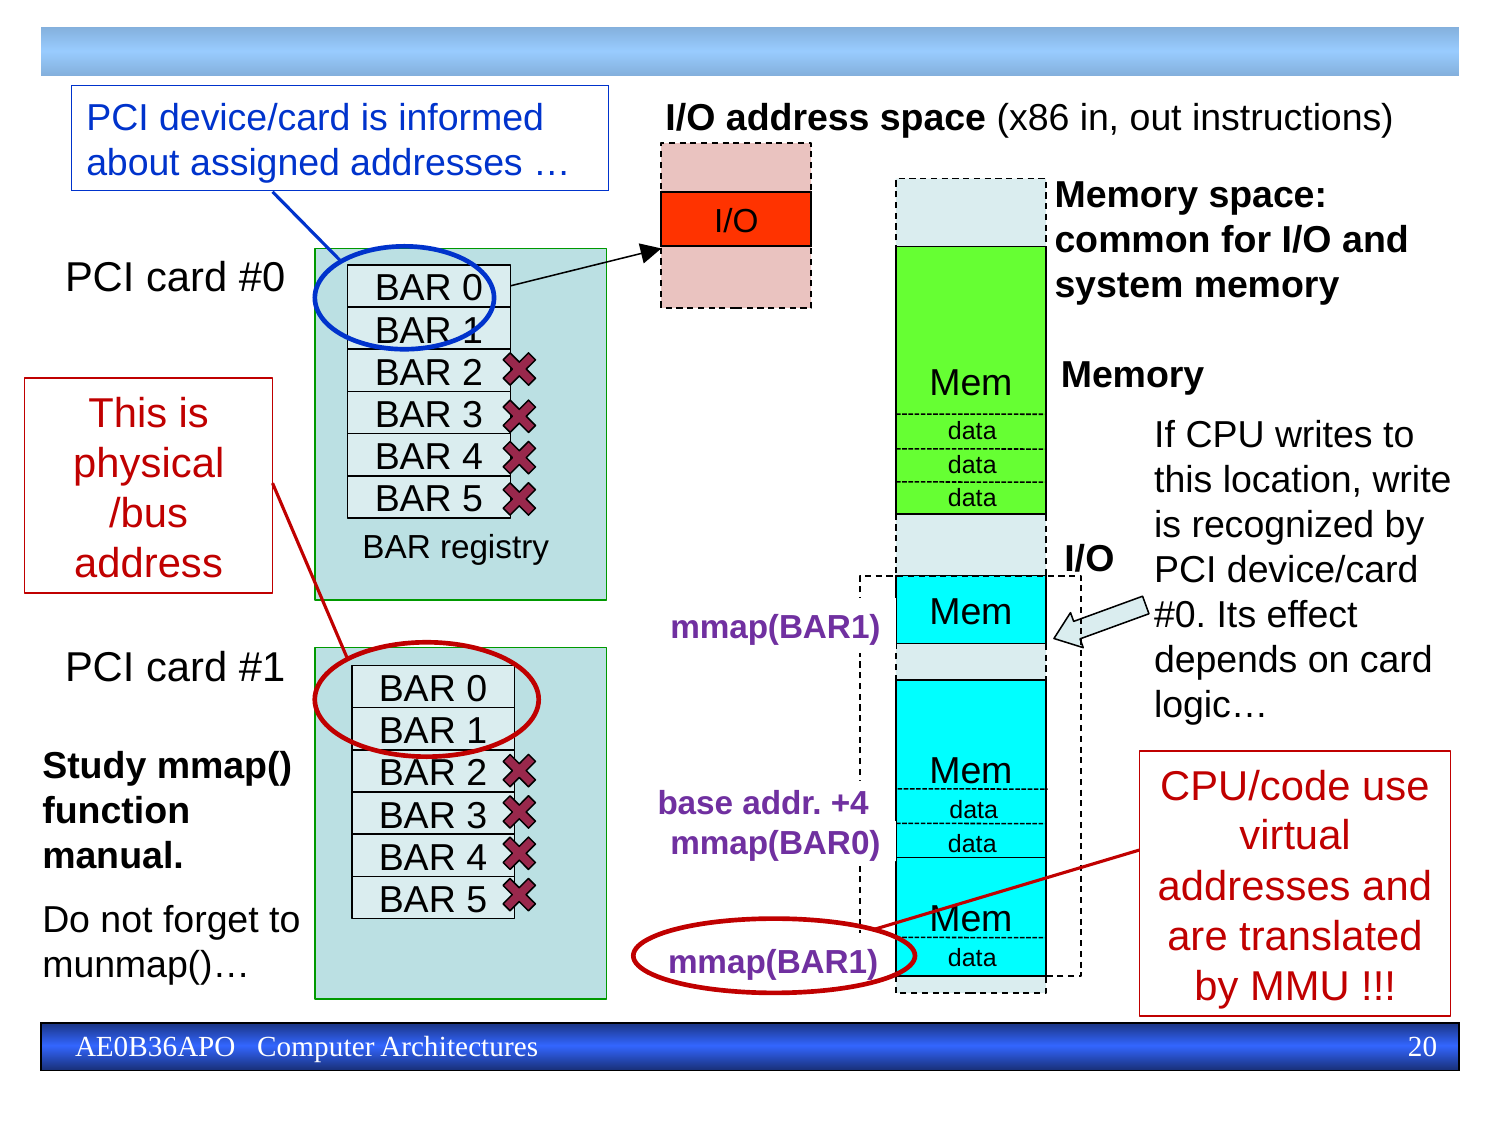

#
PCI device/card is informed about assigned addresses …
I/O address space (x86 in, out instructions)
Memory space: common for I/O and system memory
I/O
PCI card #0
Mem
BAR 0
BAR 1
Memory
BAR 2
This is physical
/bus address
BAR 3
If CPU writes to this location, write is recognized by PCI device/card #0. Its effect depends on card logic…
data
BAR 4
data
BAR 5
data
BAR registry
I/O
Mem
mmap(BAR1)
PCI card #1
BAR 0
Mem
BAR 1
Study mmap() function manual.
Do not forget to munmap()…
BAR 2
CPU/code use virtual addresses and are translated by MMU !!!
base addr. +4
BAR 3
data
mmap(BAR0)
data
BAR 4
Mem
BAR 5
mmap(BAR1)
data
AE0B36APO Computer Architectures
20